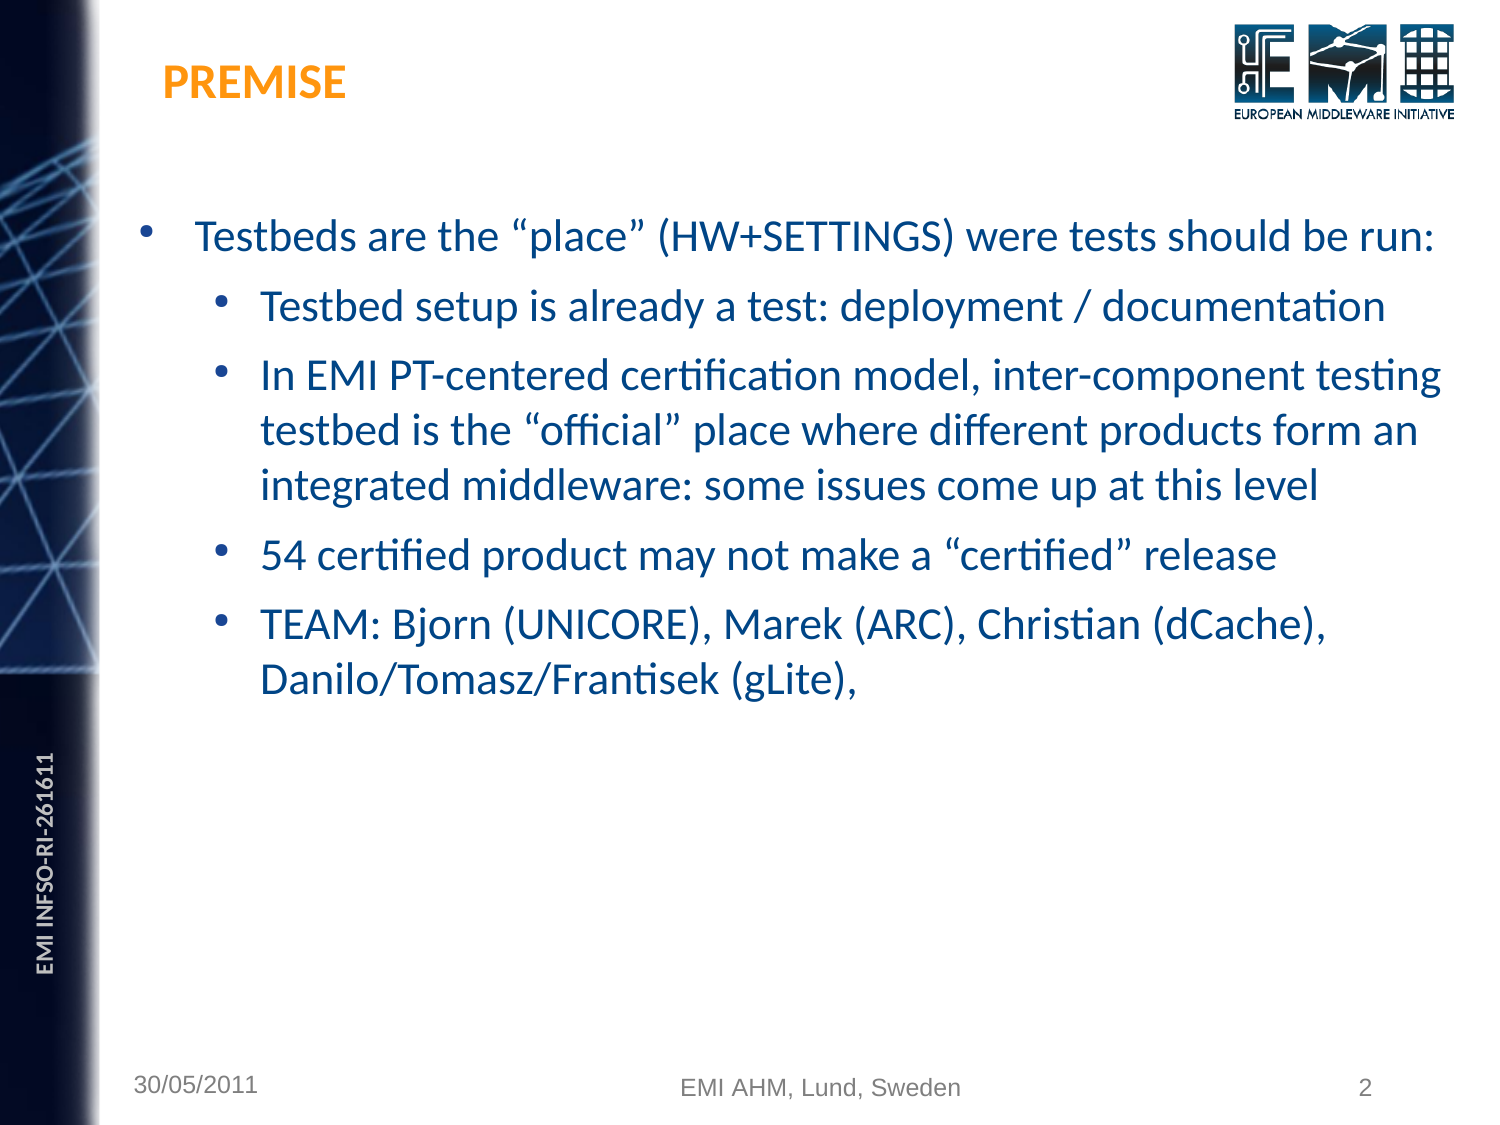

PREMISE
# Testbeds are the “place” (HW+SETTINGS) were tests should be run:
Testbed setup is already a test: deployment / documentation
In EMI PT-centered certification model, inter-component testing testbed is the “official” place where different products form an integrated middleware: some issues come up at this level
54 certified product may not make a “certified” release
TEAM: Bjorn (UNICORE), Marek (ARC), Christian (dCache), Danilo/Tomasz/Frantisek (gLite),
30/05/2011
EMI AHM, Lund, Sweden